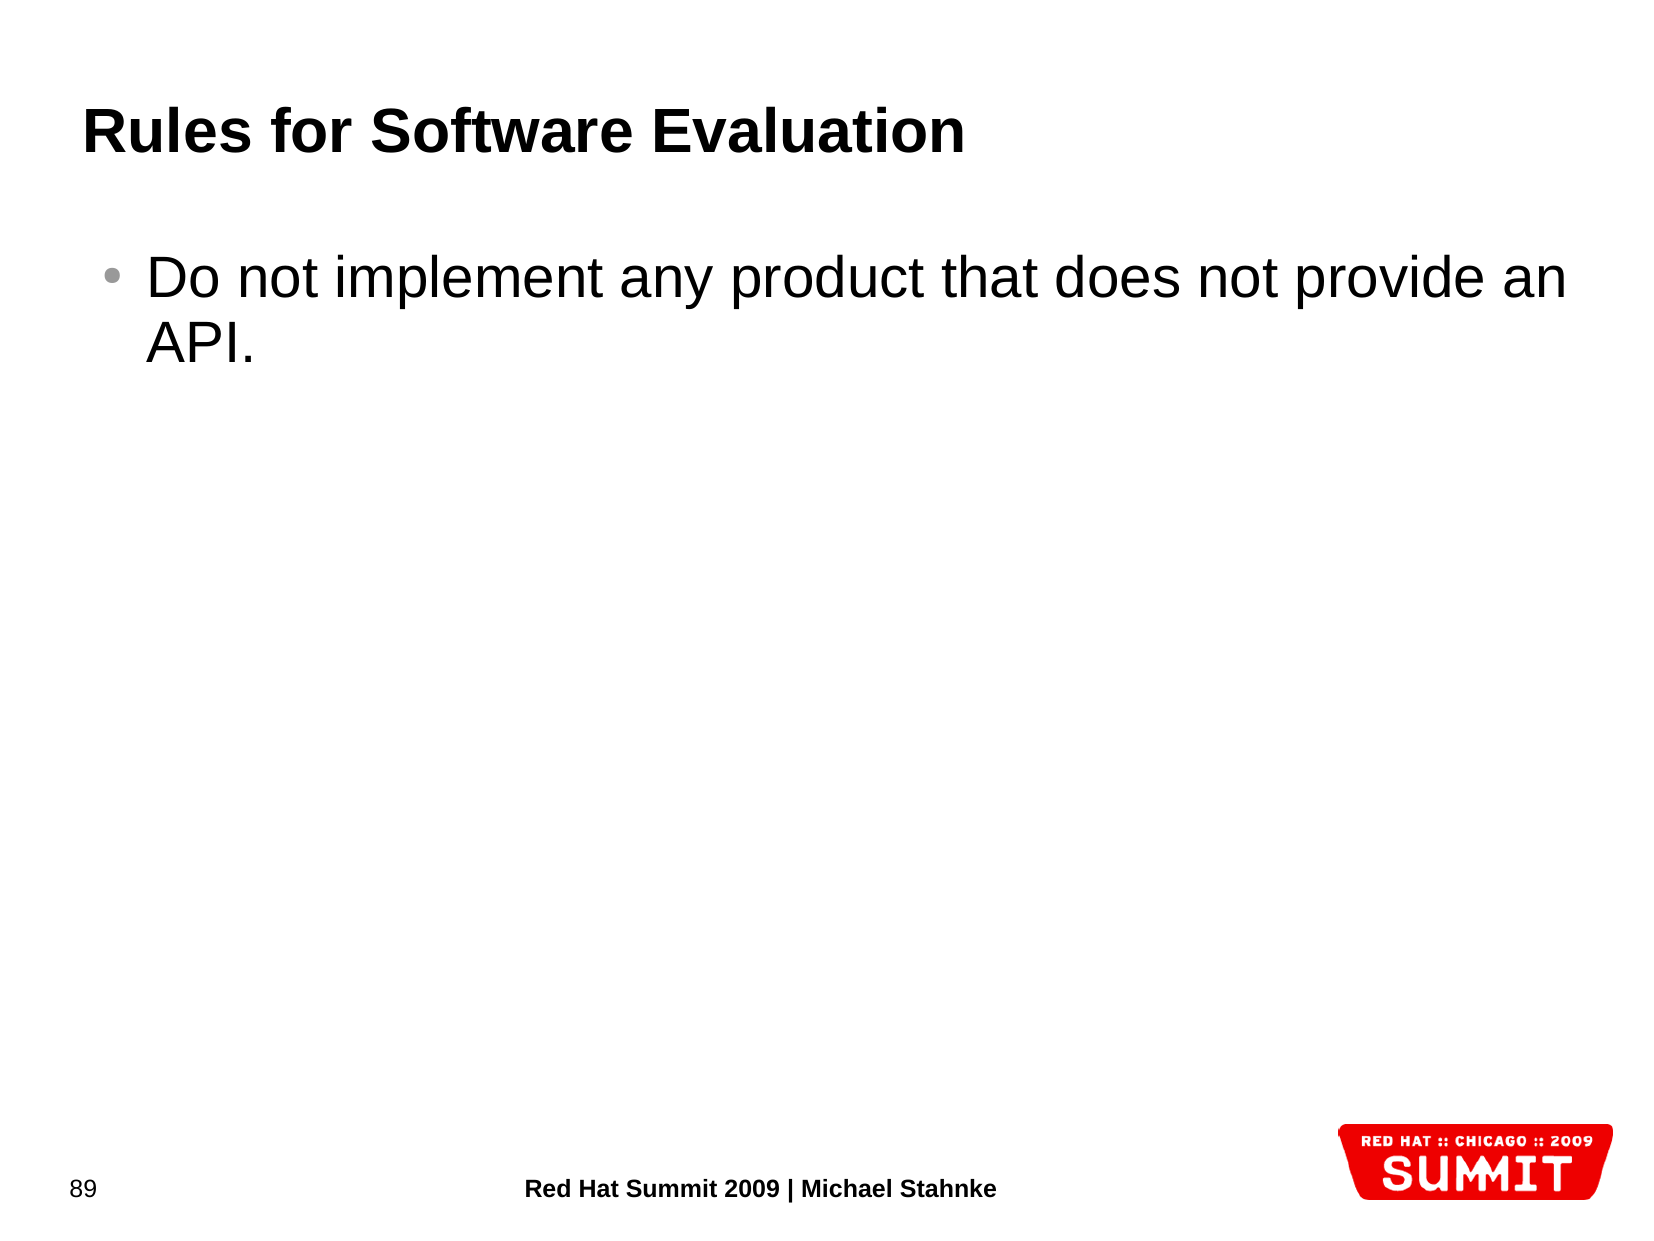

# Rules for Software Evaluation
Do not implement any product that does not provide an API.